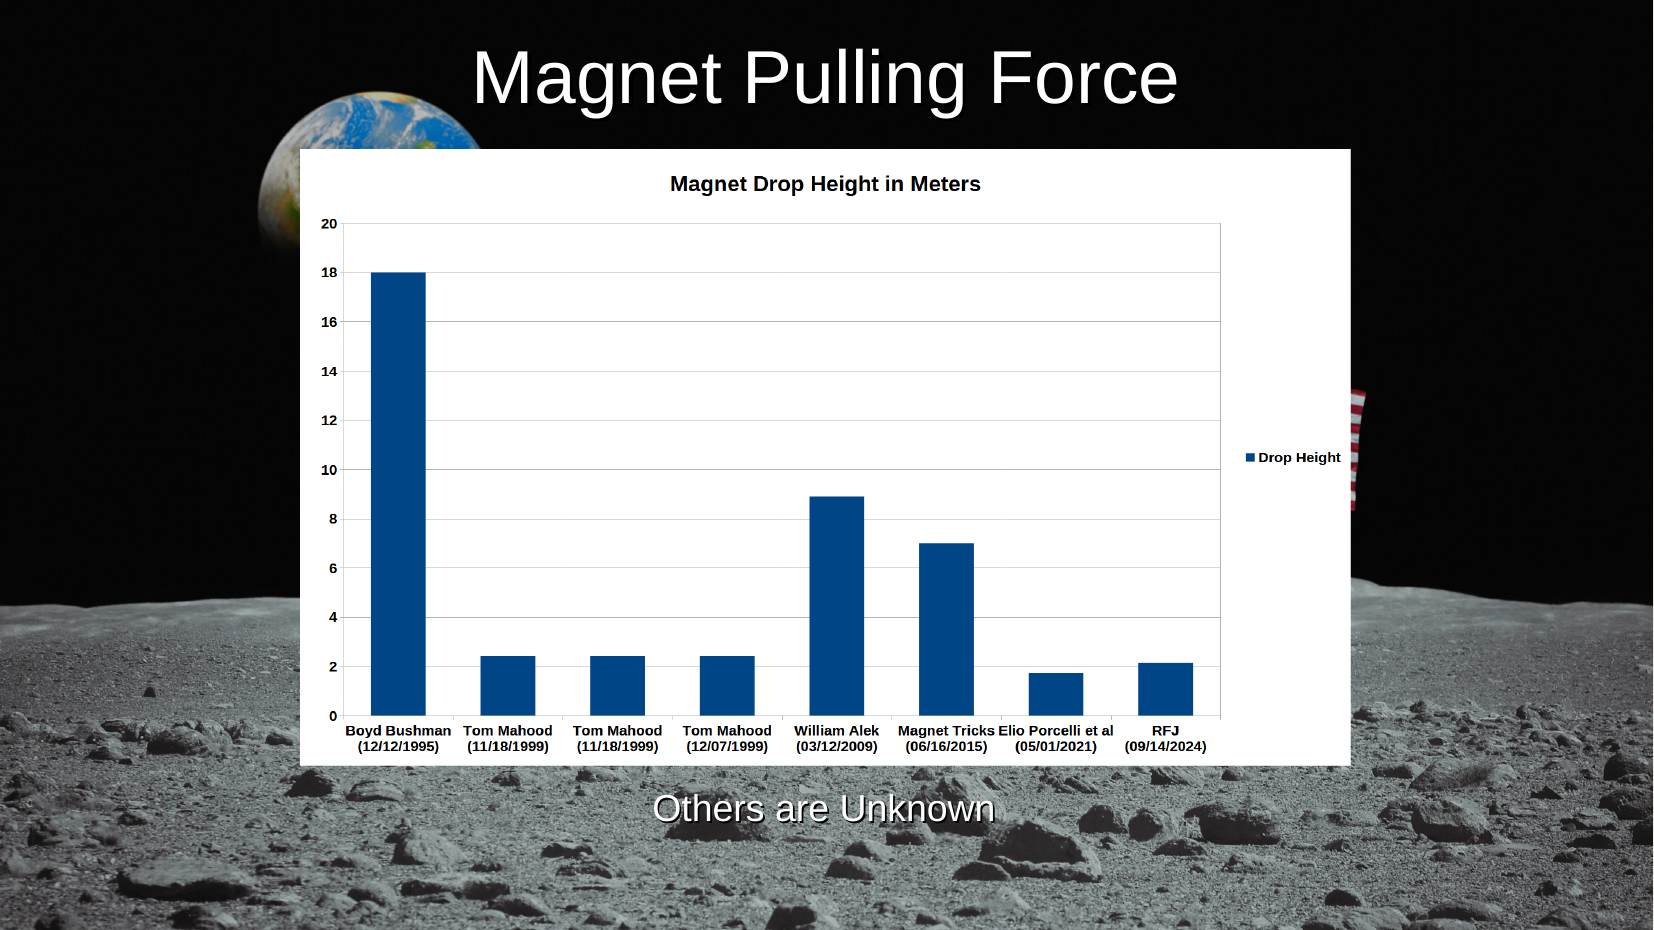

# Magnet Pulling Force
Others are Unknown